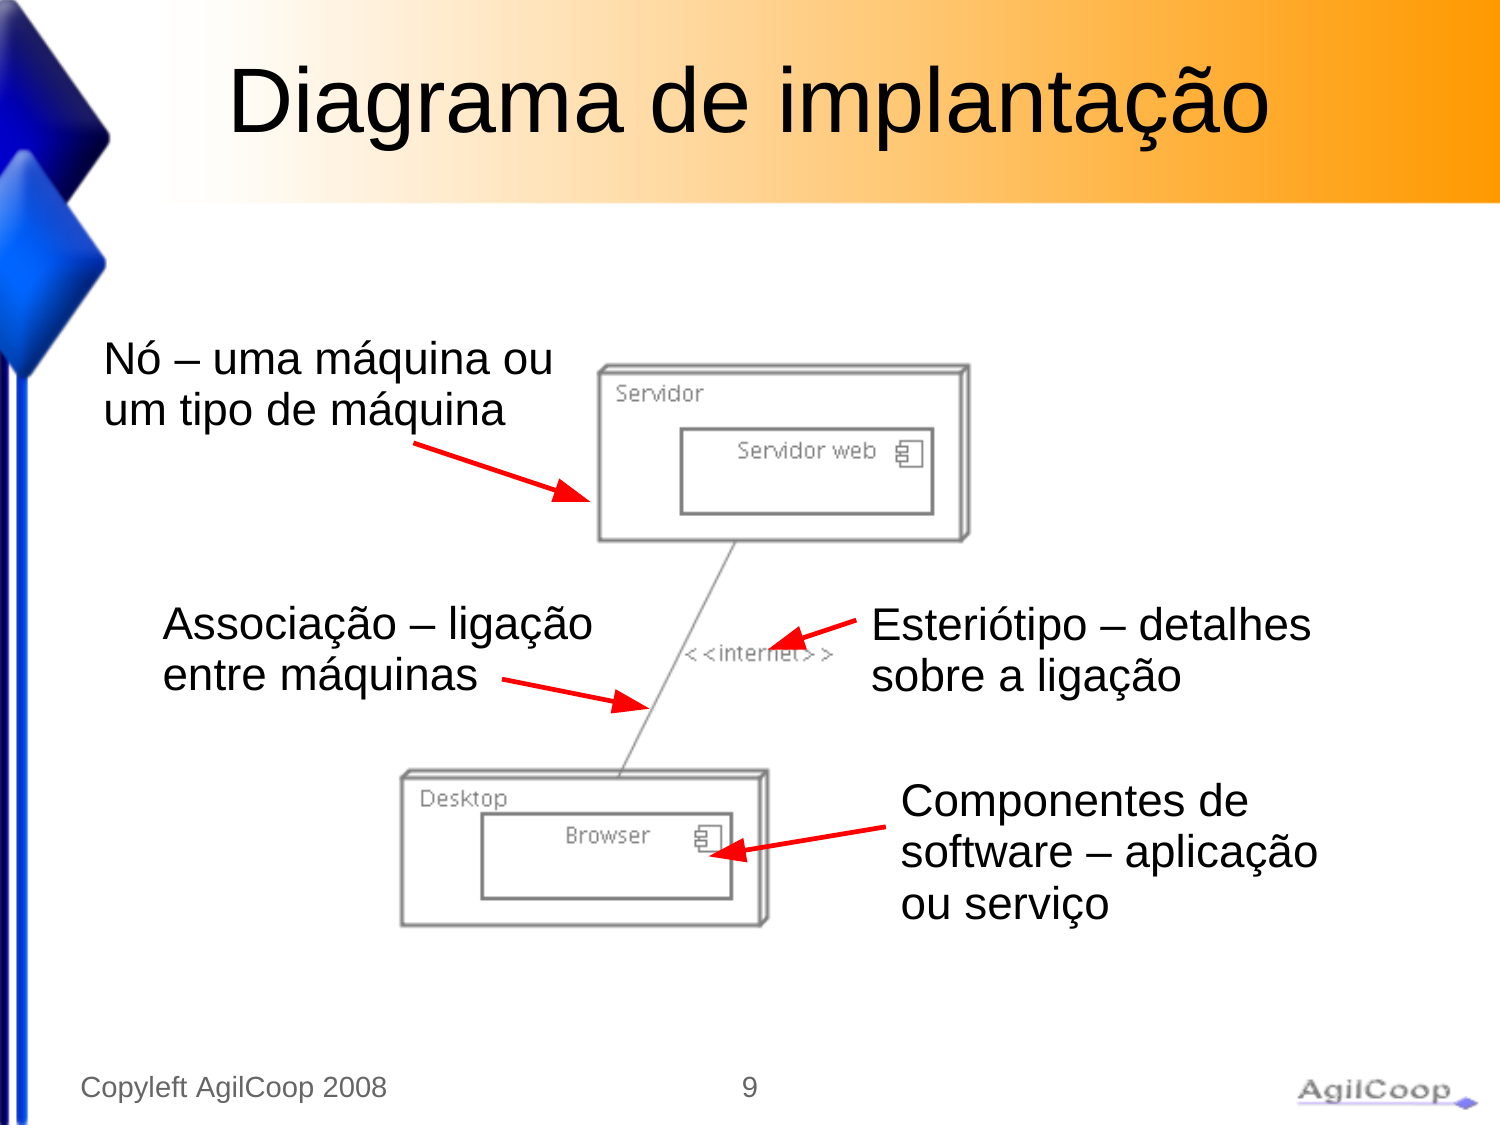

# Diagrama de implantação
Nó – uma máquina ou um tipo de máquina
Associação – ligação entre máquinas
Esteriótipo – detalhes sobre a ligação
Componentes de software – aplicação ou serviço
Copyleft AgilCoop 2008
9